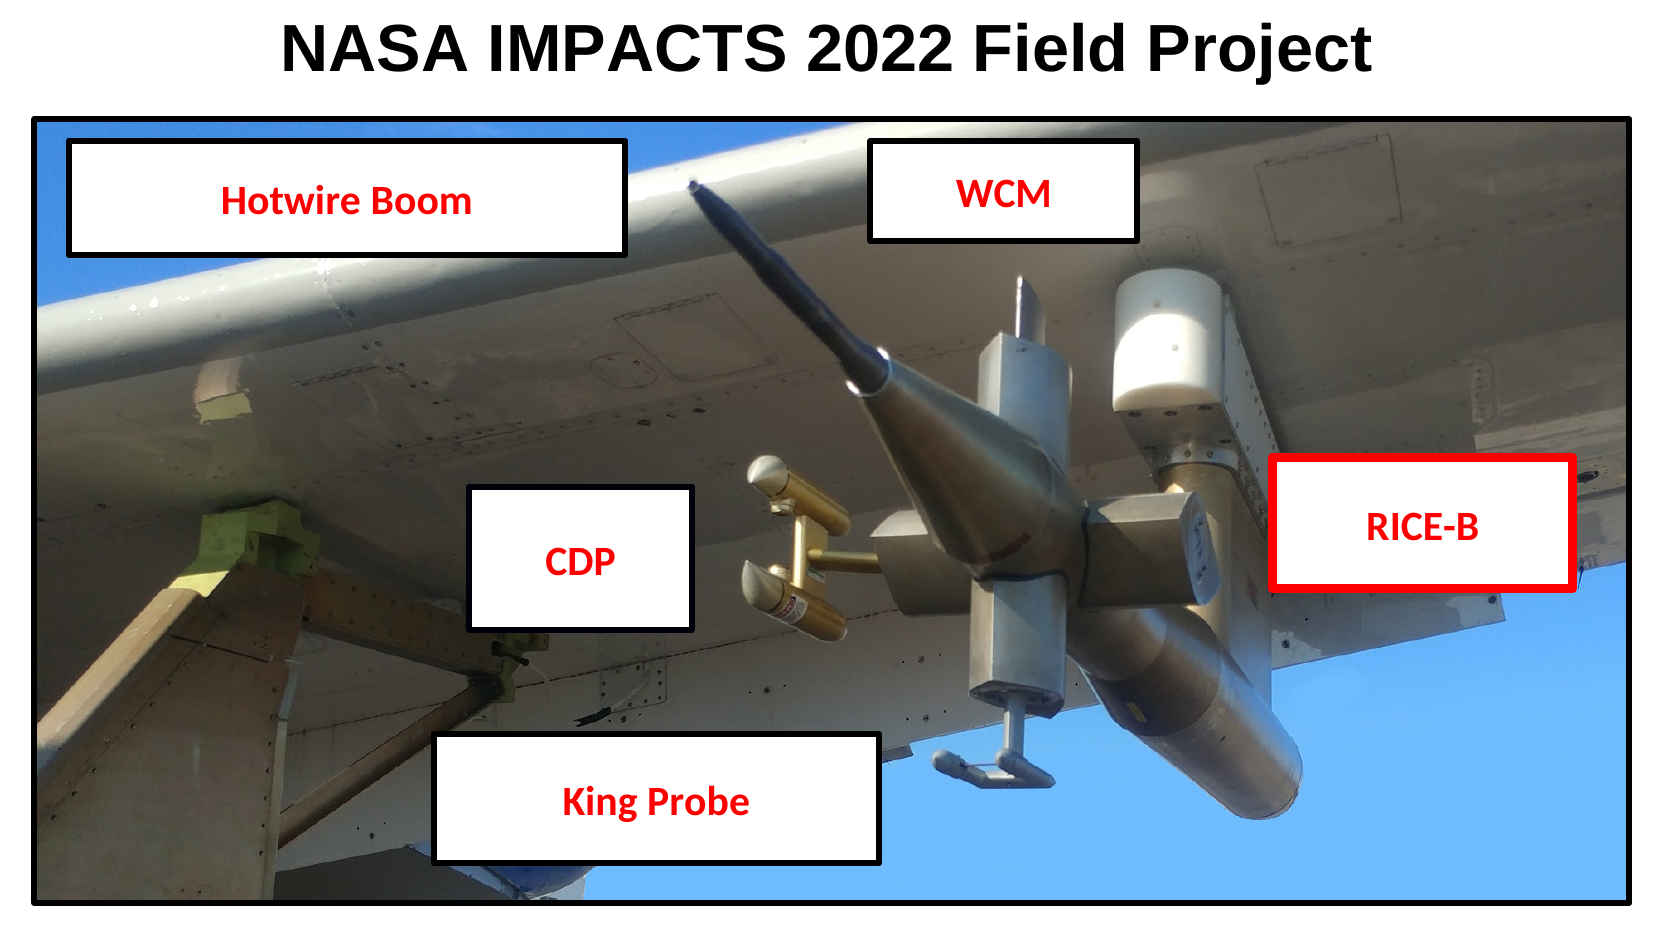

NASA IMPACTS 2022 Field Project
Hotwire Boom
WCM
RICE-B
CDP
King Probe